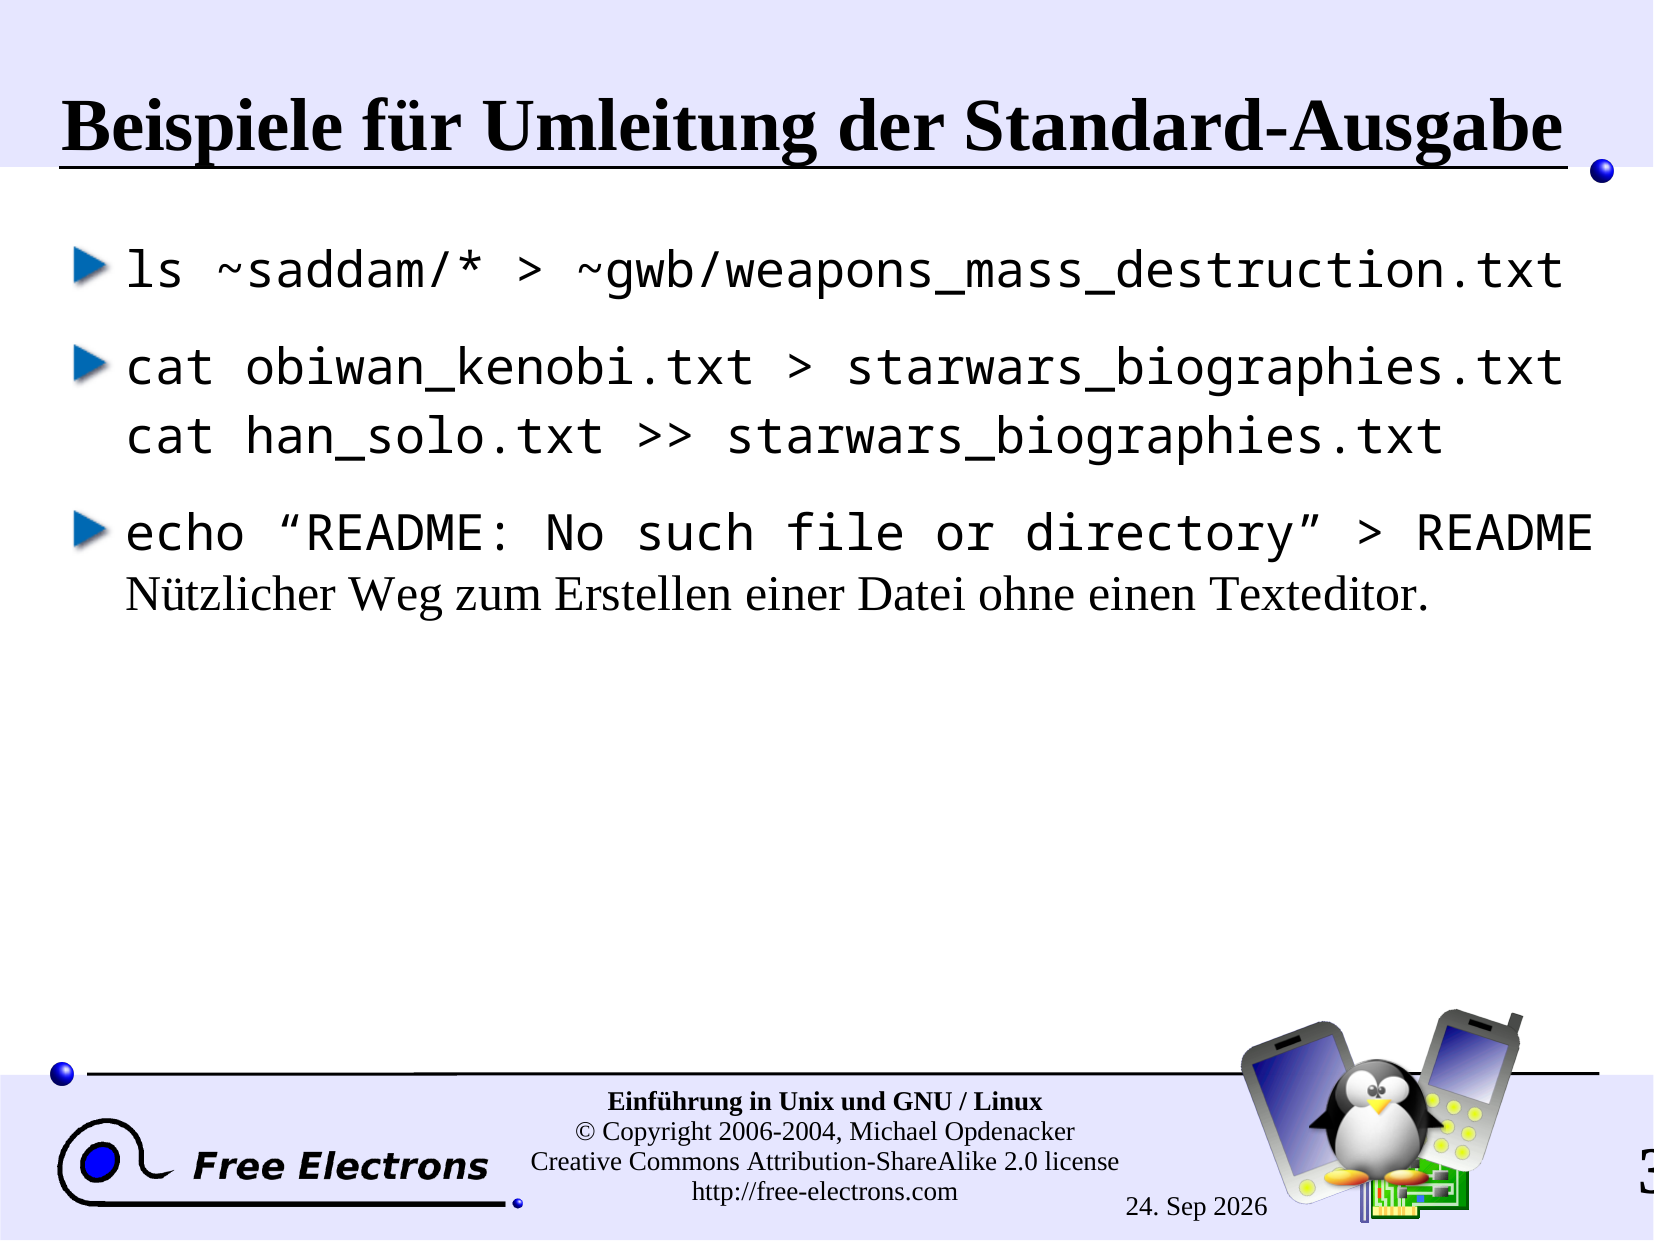

# Beispiele für Umleitung der Standard-Ausgabe
ls ~saddam/* > ~gwb/weapons_mass_destruction.txt
cat obiwan_kenobi.txt > starwars_biographies.txt
cat han_solo.txt >> starwars_biographies.txt
echo “README: No such file or directory” > README
Nützlicher Weg zum Erstellen einer Datei ohne einen Texteditor.